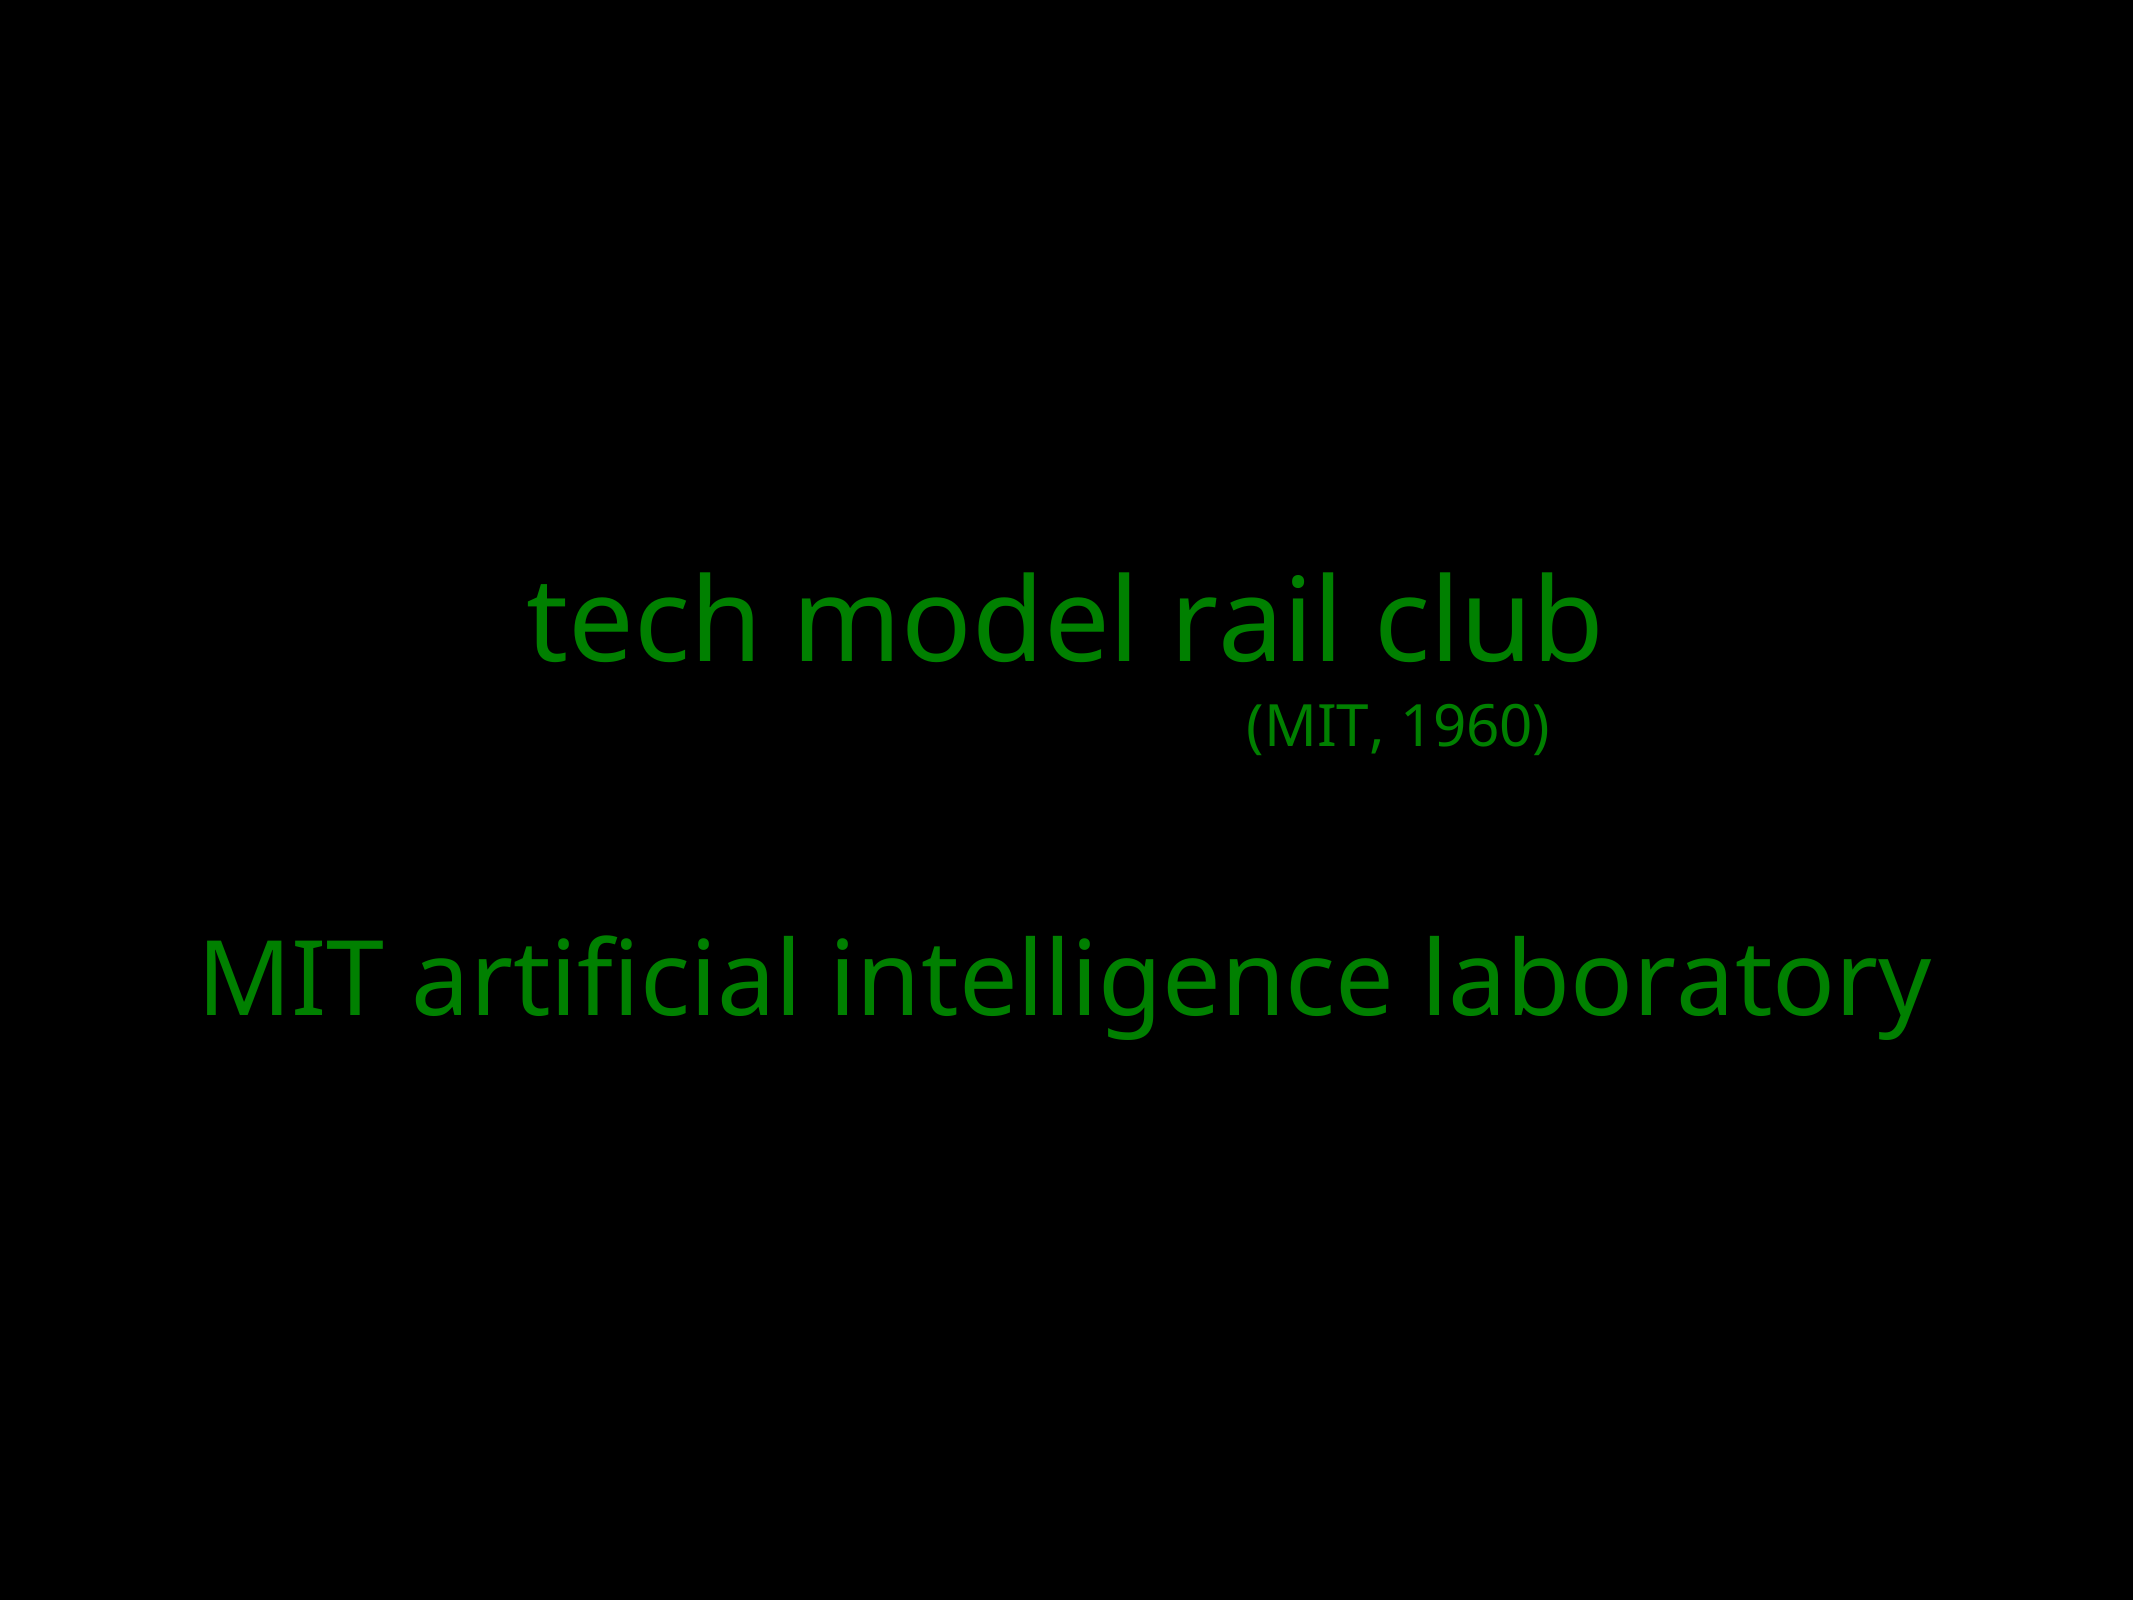

# tech model rail club (MIT, 1960) MIT artificial intelligence laboratory